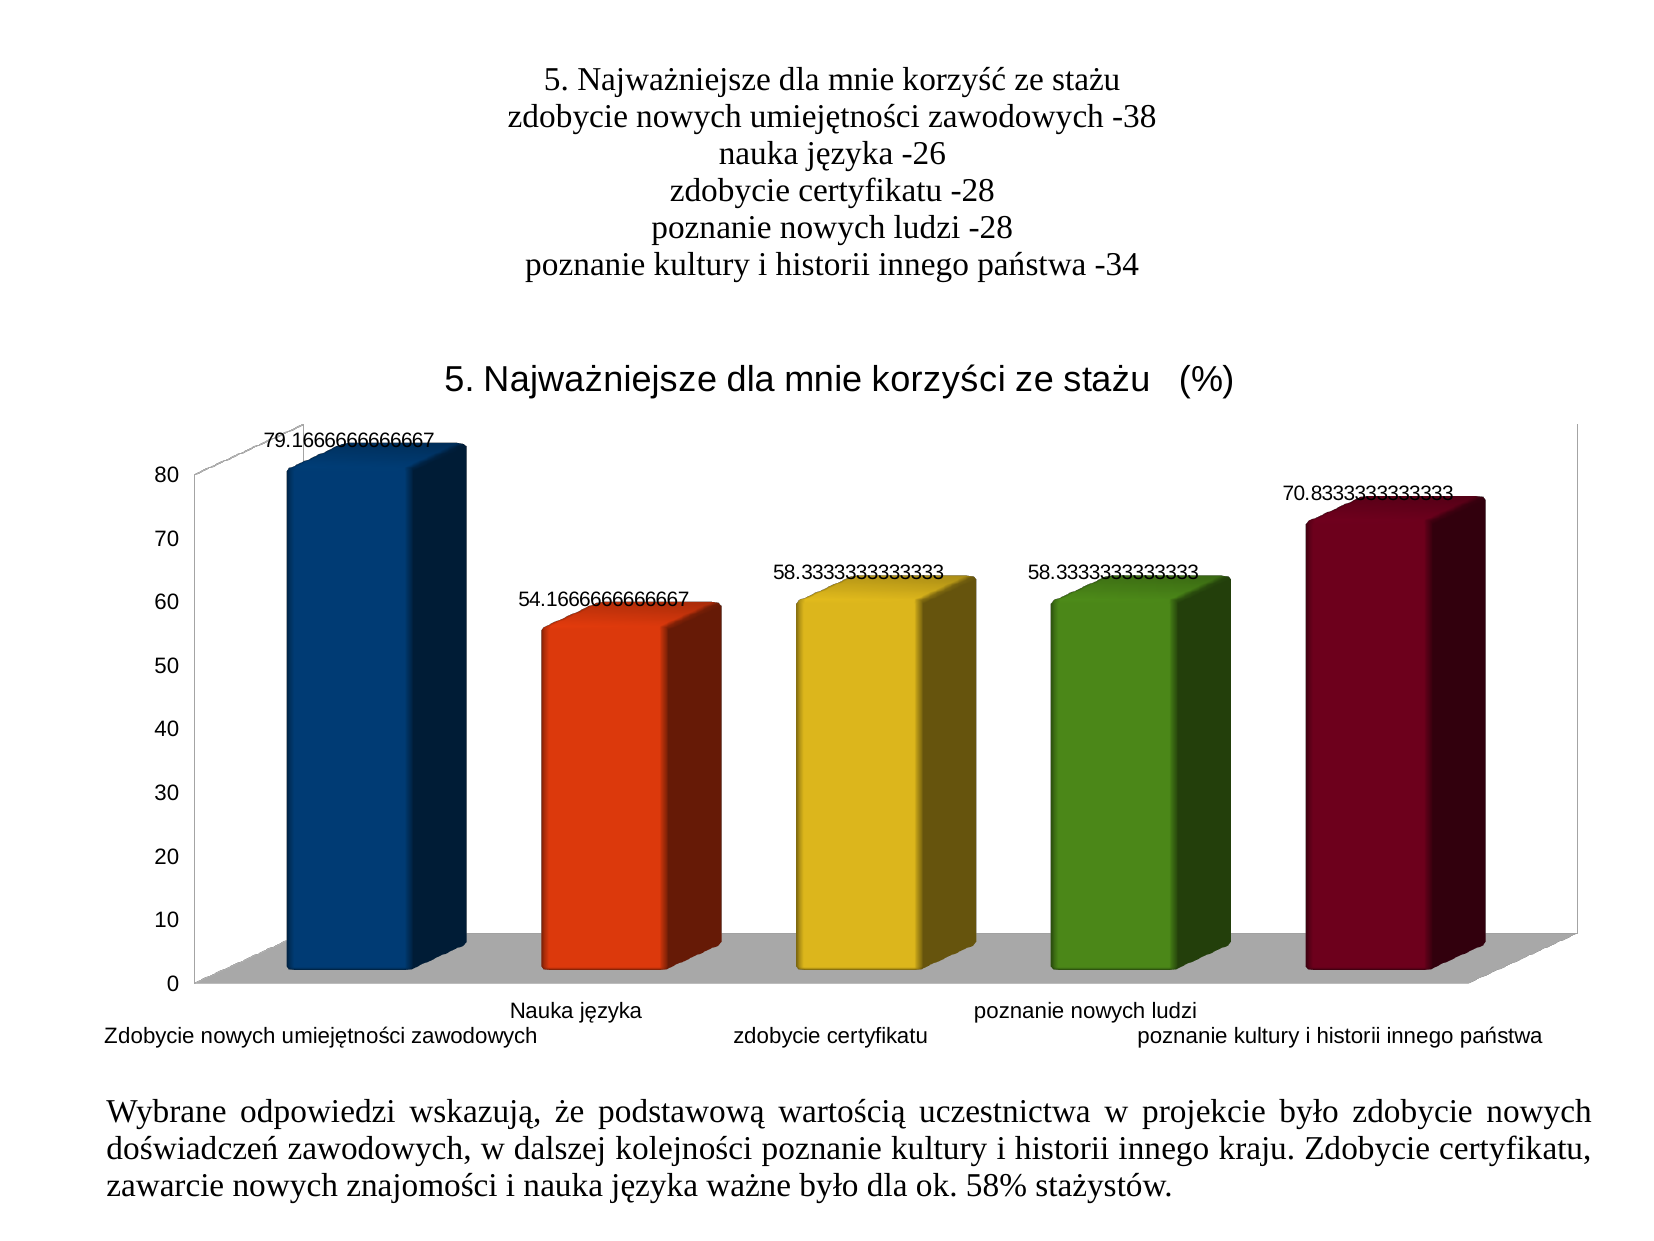

# 5. Najważniejsze dla mnie korzyść ze stażu zdobycie nowych umiejętności zawodowych -38 nauka języka -26 zdobycie certyfikatu -28 poznanie nowych ludzi -28 poznanie kultury i historii innego państwa -34
[unsupported chart]
Wybrane odpowiedzi wskazują, że podstawową wartością uczestnictwa w projekcie było zdobycie nowych doświadczeń zawodowych, w dalszej kolejności poznanie kultury i historii innego kraju. Zdobycie certyfikatu, zawarcie nowych znajomości i nauka języka ważne było dla ok. 58% stażystów.